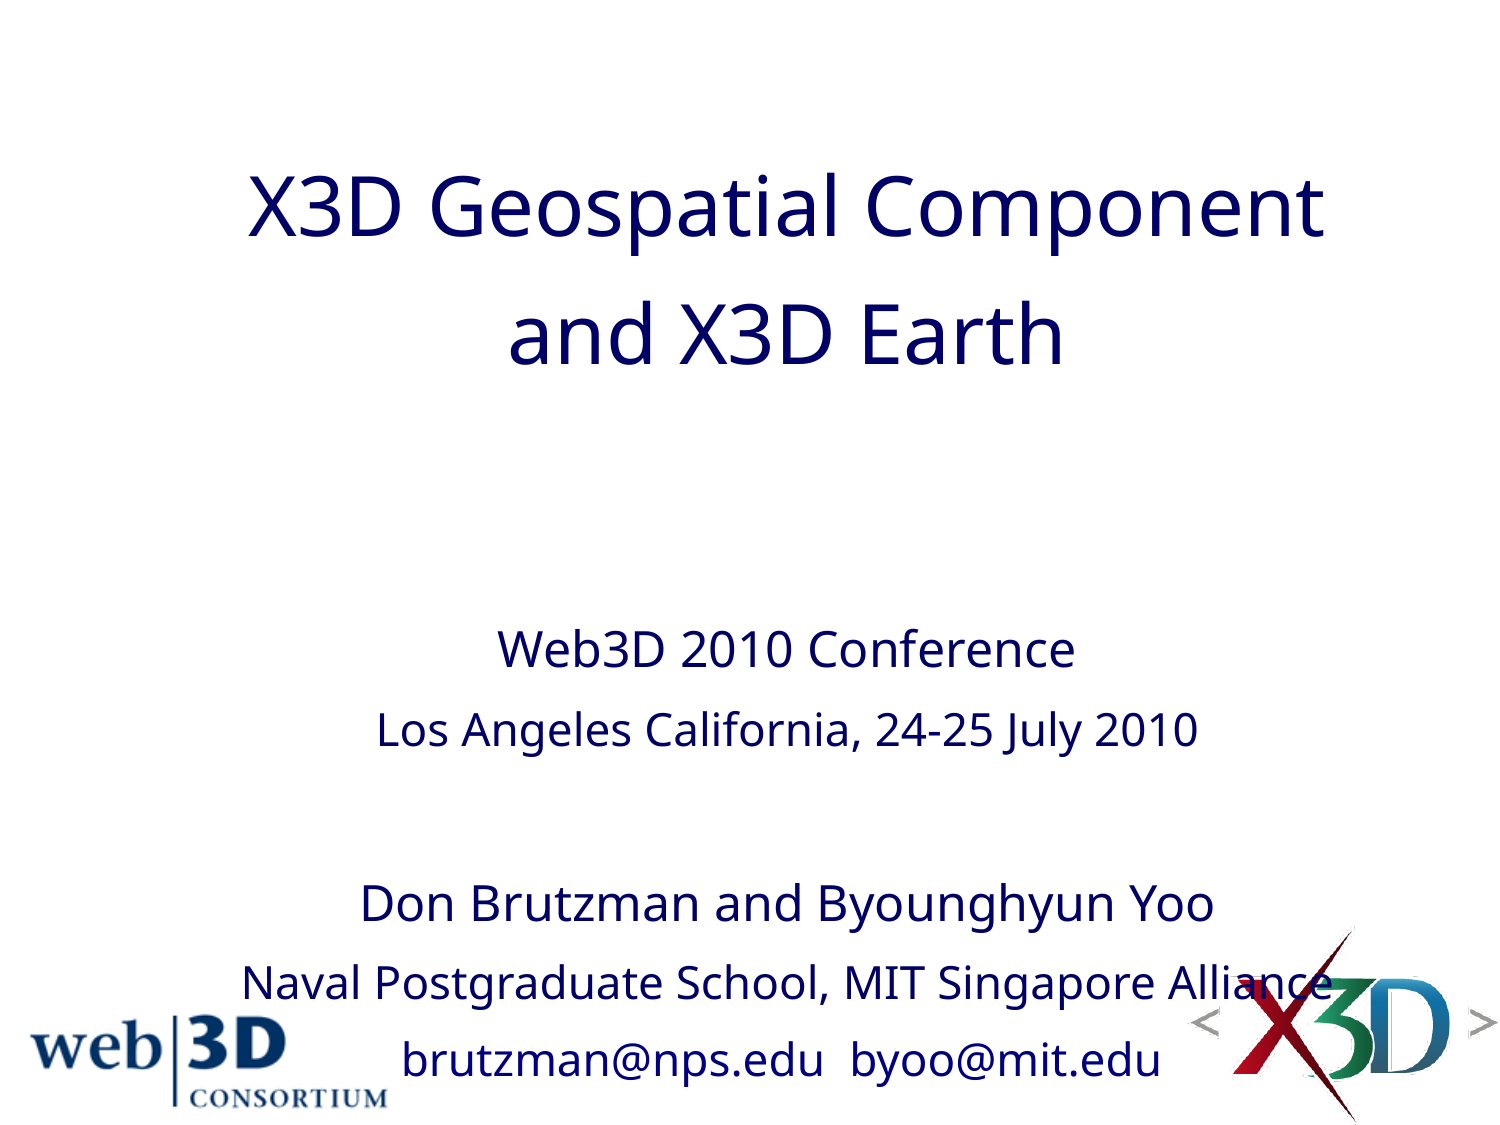

# X3D Geospatial Component
and X3D Earth
Web3D 2010 Conference
Los Angeles California, 24-25 July 2010
Don Brutzman and Byounghyun Yoo
Naval Postgraduate School, MIT Singapore Alliance
brutzman@nps.edu byoo@mit.edu